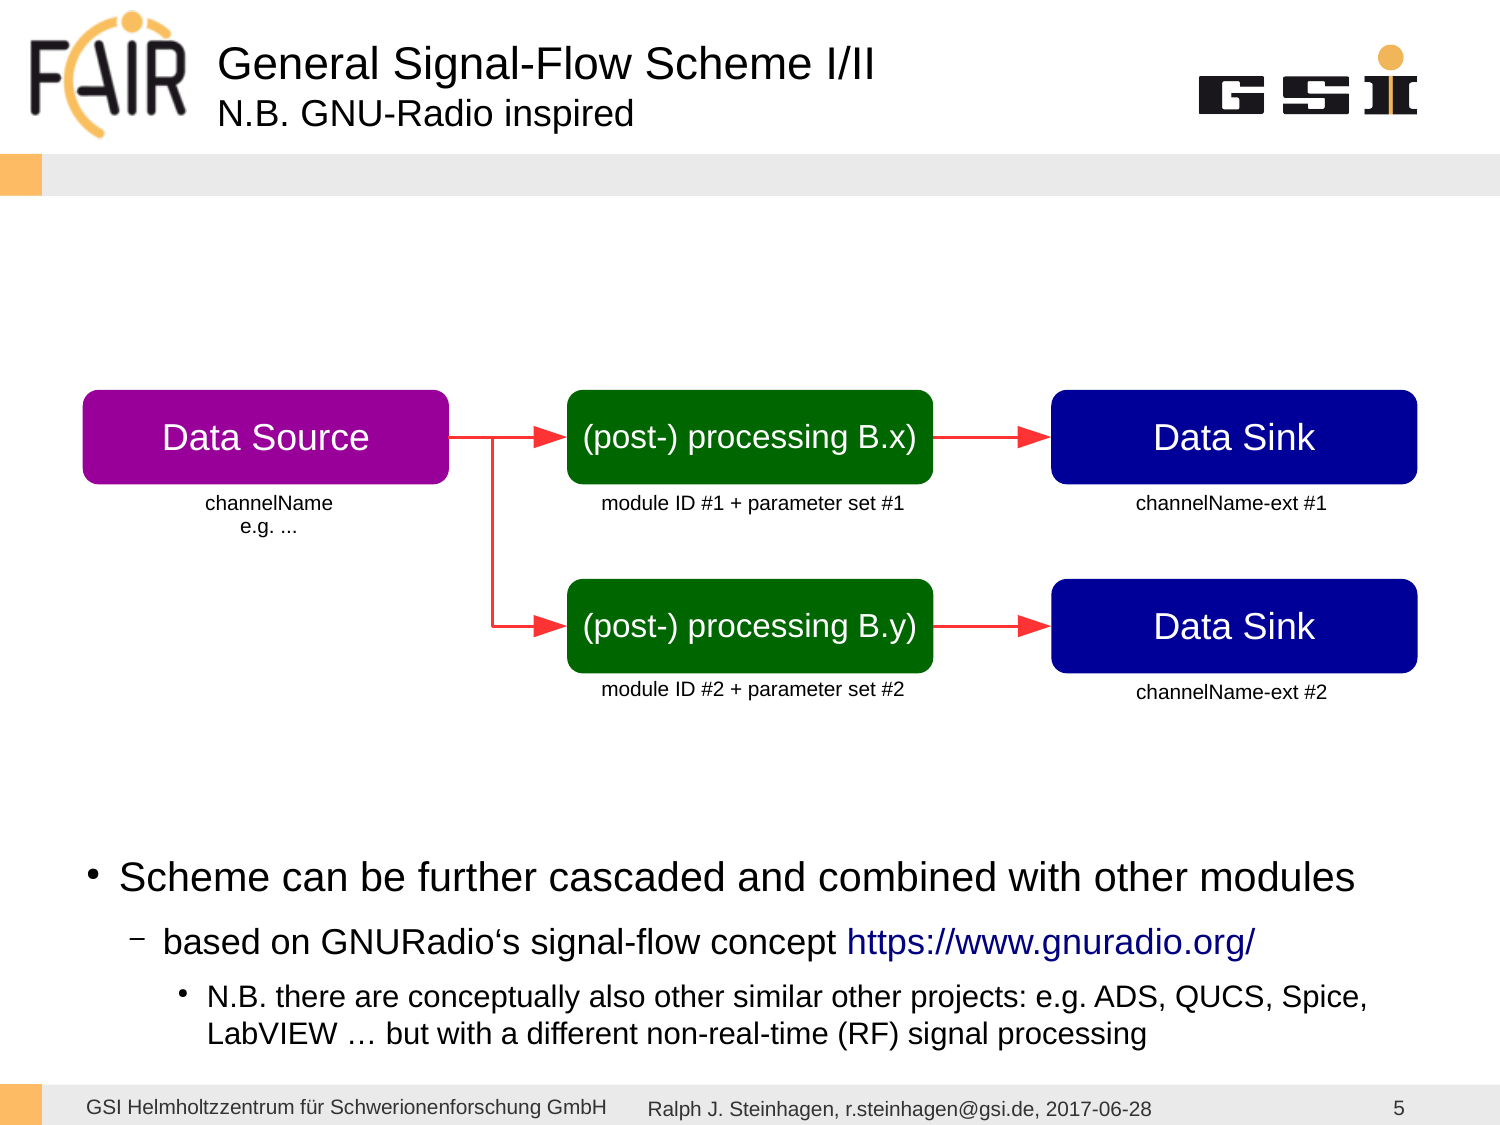

# General Signal-Flow Scheme I/II N.B. GNU-Radio inspired
Data Source
(post-) processing B.x)
Data Sink
(post-) processing B.y)
Data Sink
module ID #1 + parameter set #1
channelName-ext #1
channelName
e.g. ...
module ID #2 + parameter set #2
channelName-ext #2
Scheme can be further cascaded and combined with other modules
based on GNURadio‘s signal-flow concept https://www.gnuradio.org/
N.B. there are conceptually also other similar other projects: e.g. ADS, QUCS, Spice, LabVIEW … but with a different non-real-time (RF) signal processing